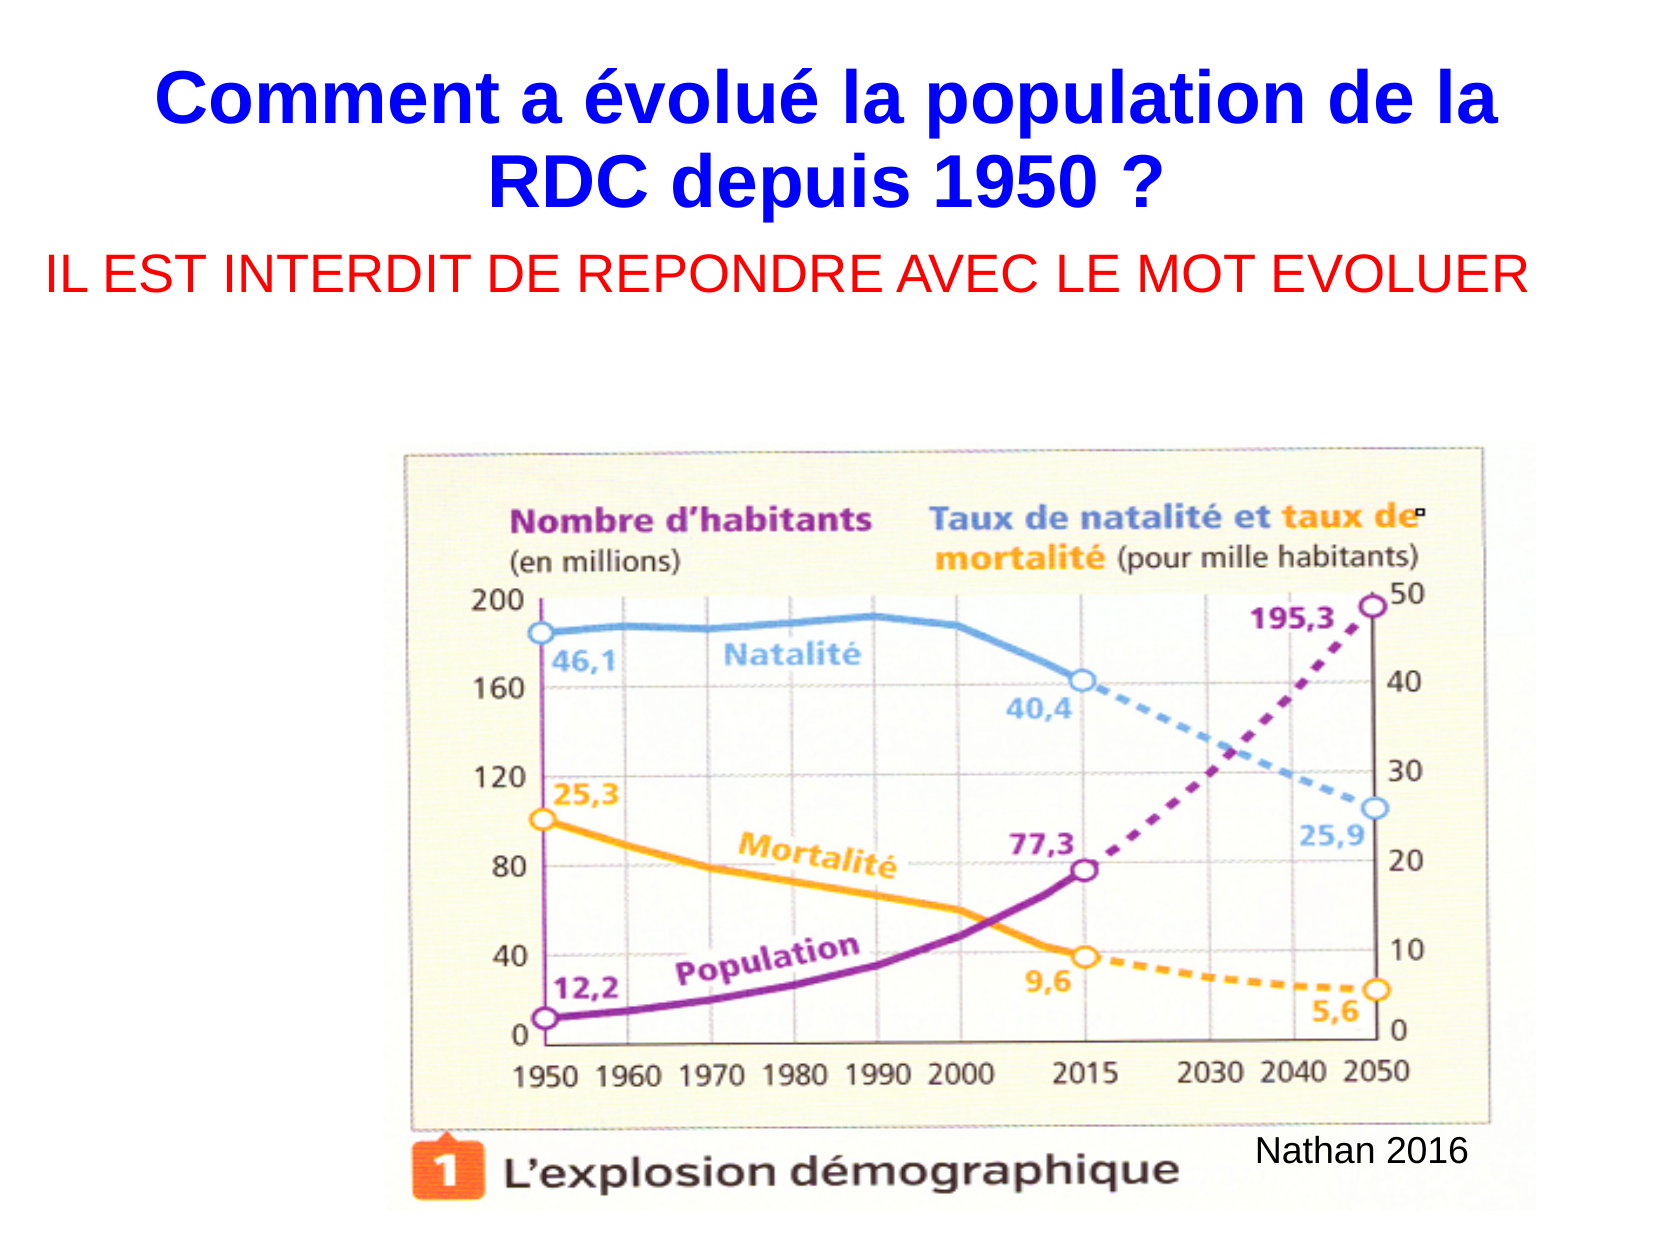

# Comment a évolué la population de la RDC depuis 1950 ?
IL EST INTERDIT DE REPONDRE AVEC LE MOT EVOLUER
Nathan 2016